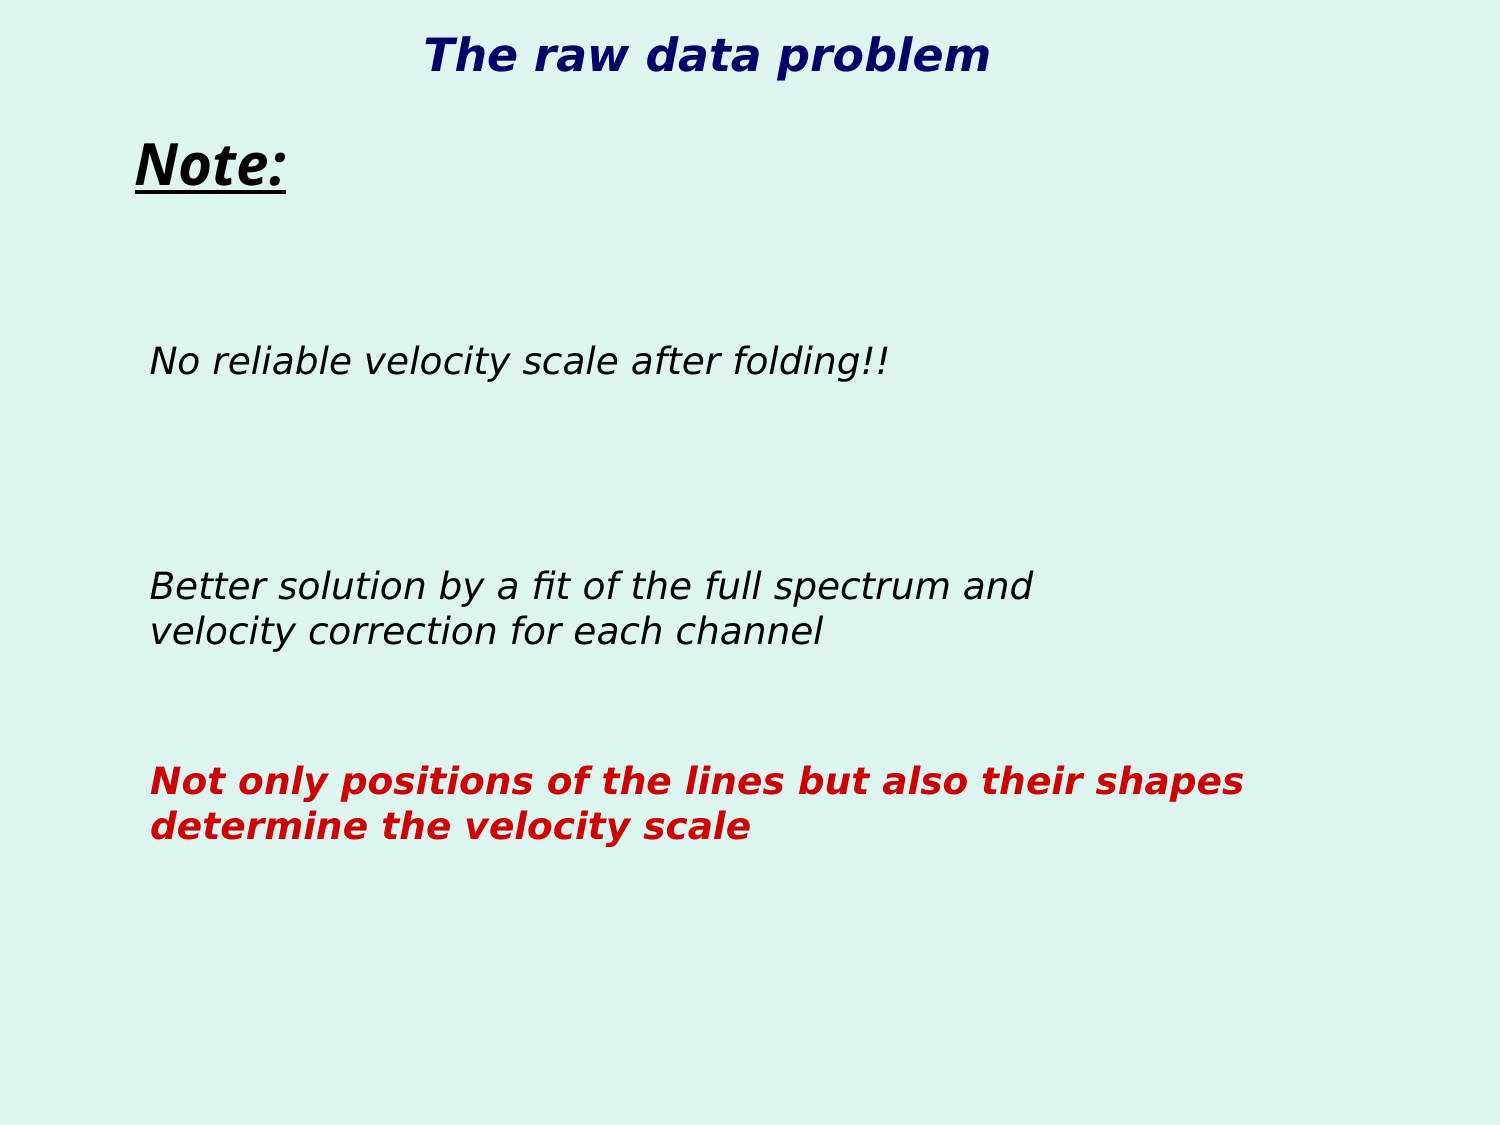

The raw data problem
Note:
No reliable velocity scale after folding!!
Better solution by a fit of the full spectrum and
velocity correction for each channel
Not only positions of the lines but also their shapes
determine the velocity scale